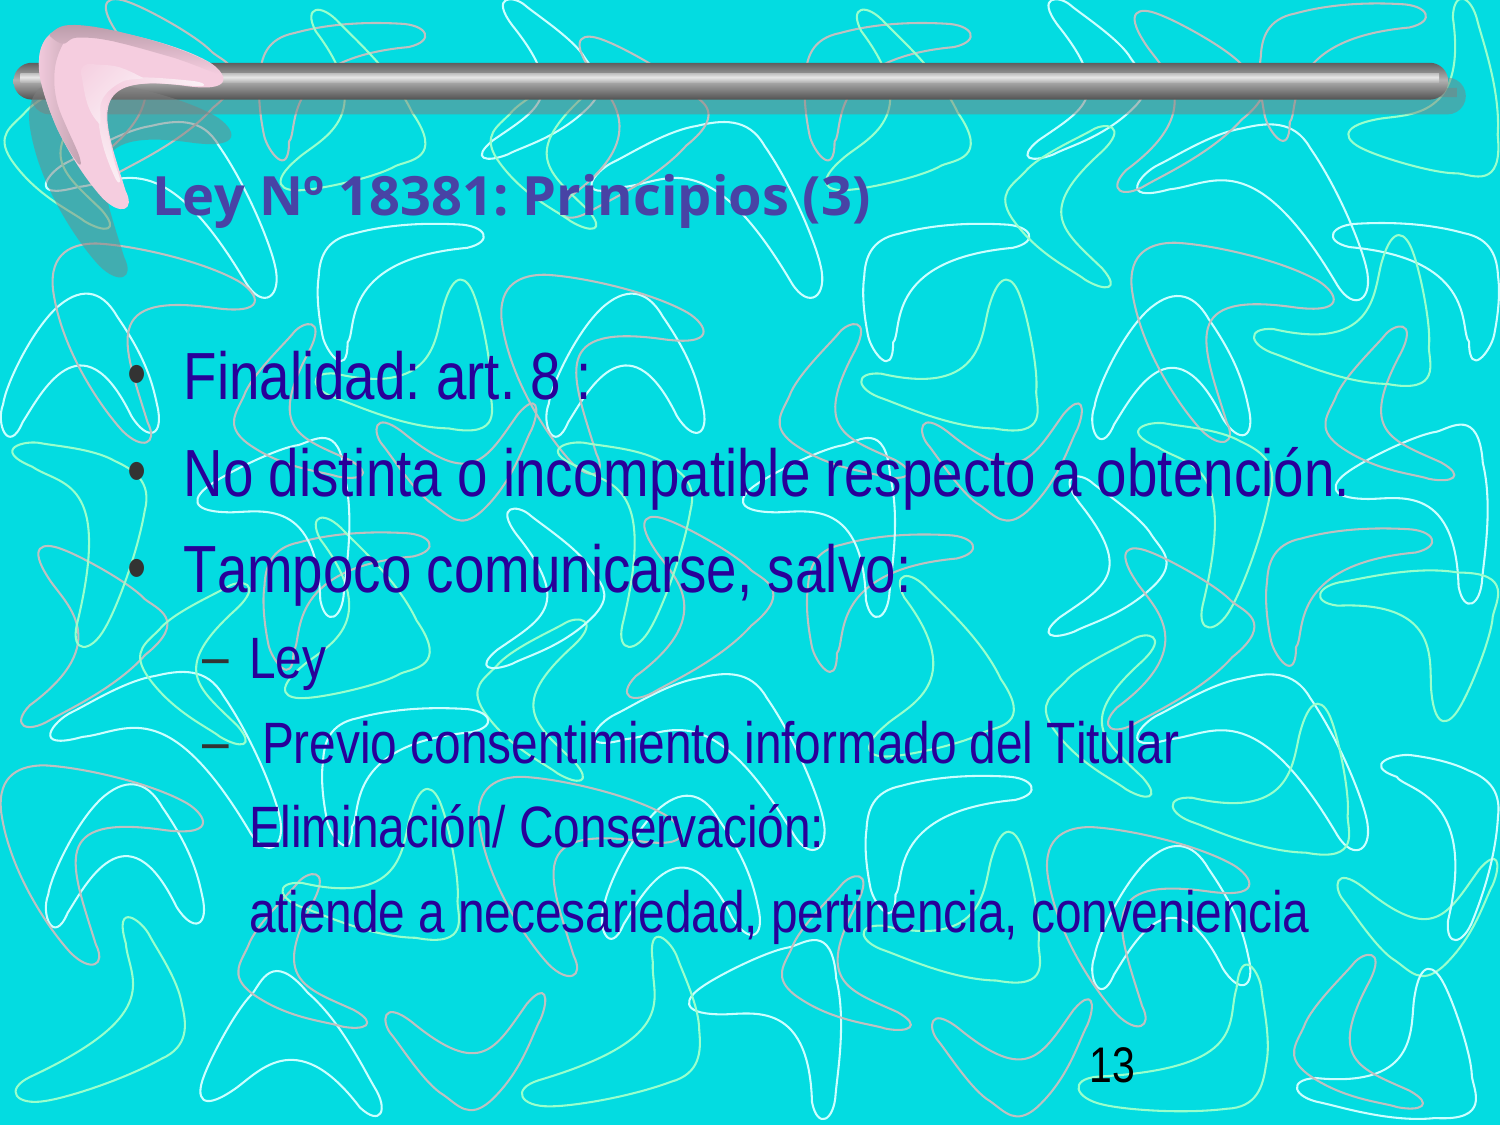

# Ley Nº 18381: Principios (3)
Finalidad: art. 8 :
No distinta o incompatible respecto a obtención.
Tampoco comunicarse, salvo:
Ley
 Previo consentimiento informado del Titular
Eliminación/ Conservación:
atiende a necesariedad, pertinencia, conveniencia
13